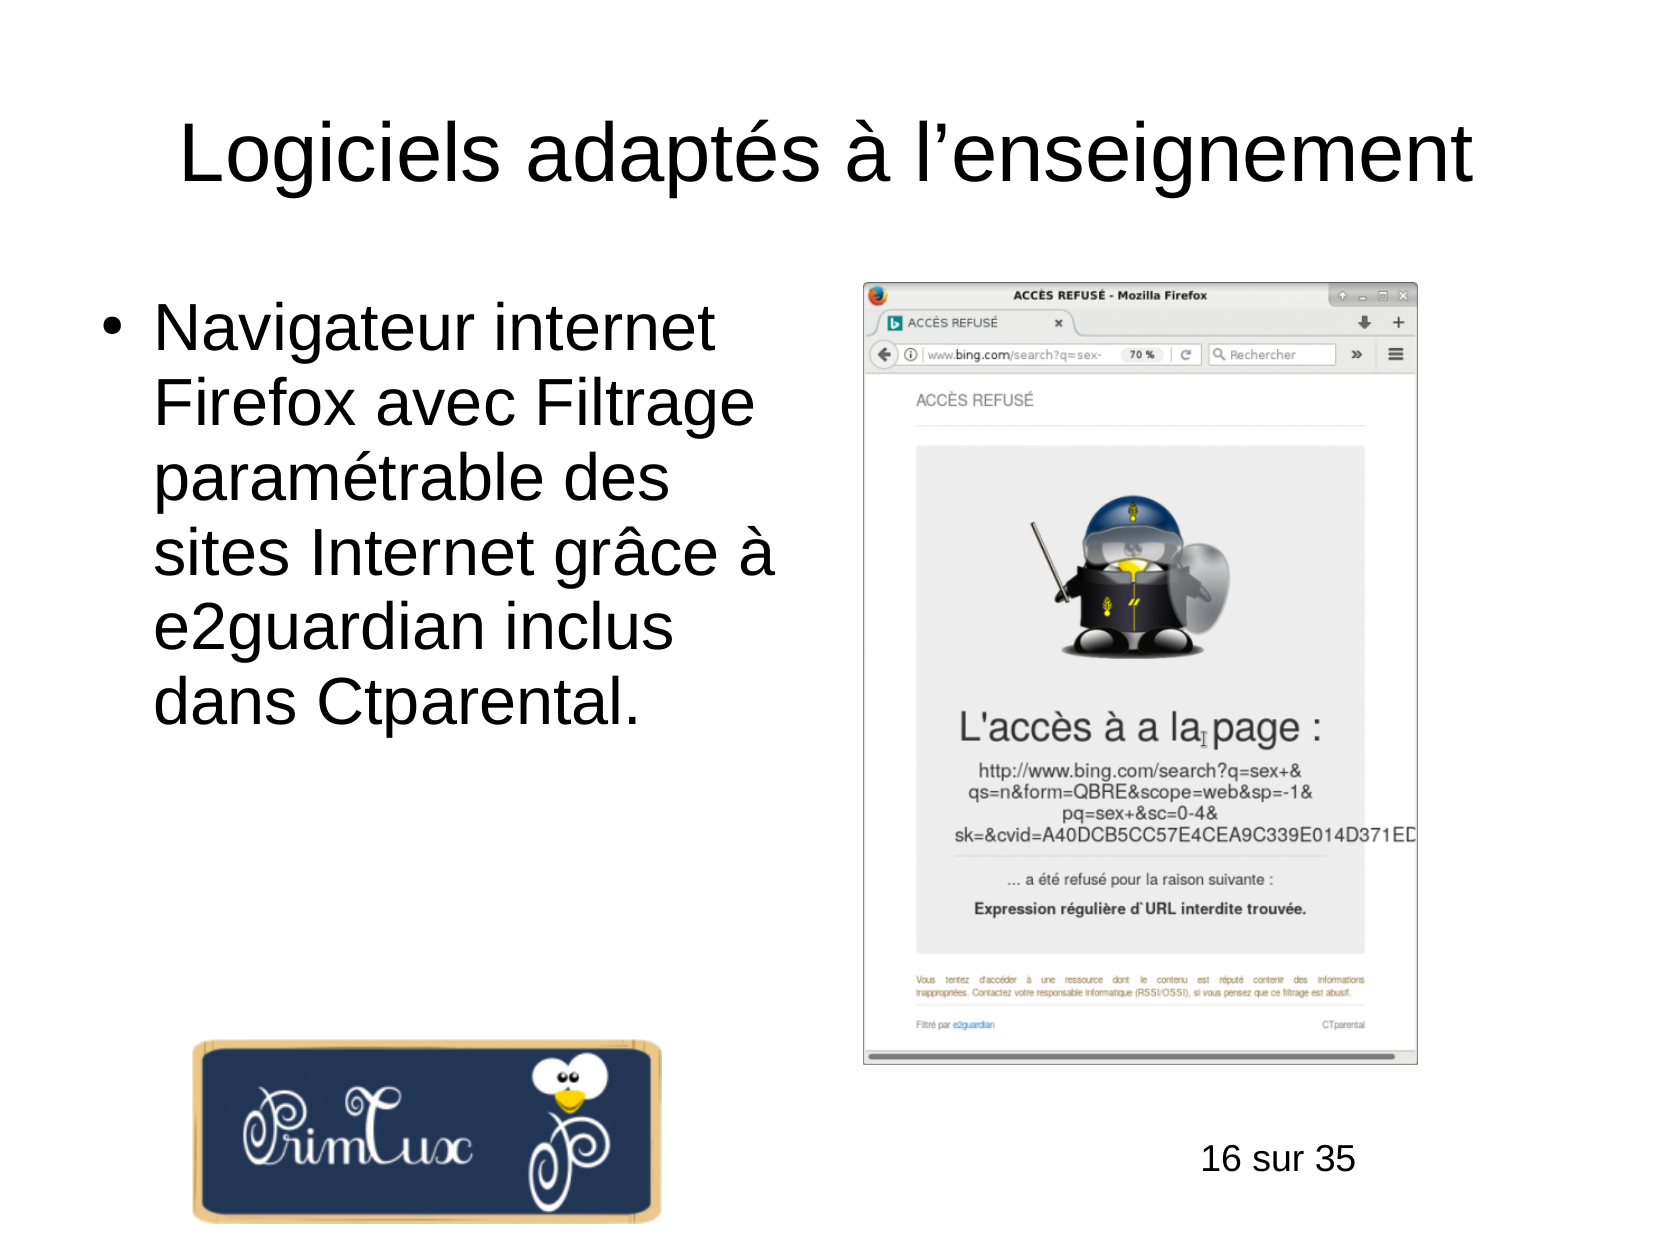

# Logiciels adaptés à l’enseignement
Navigateur internet Firefox avec Filtrage paramétrable des sites Internet grâce à e2guardian inclus dans Ctparental.